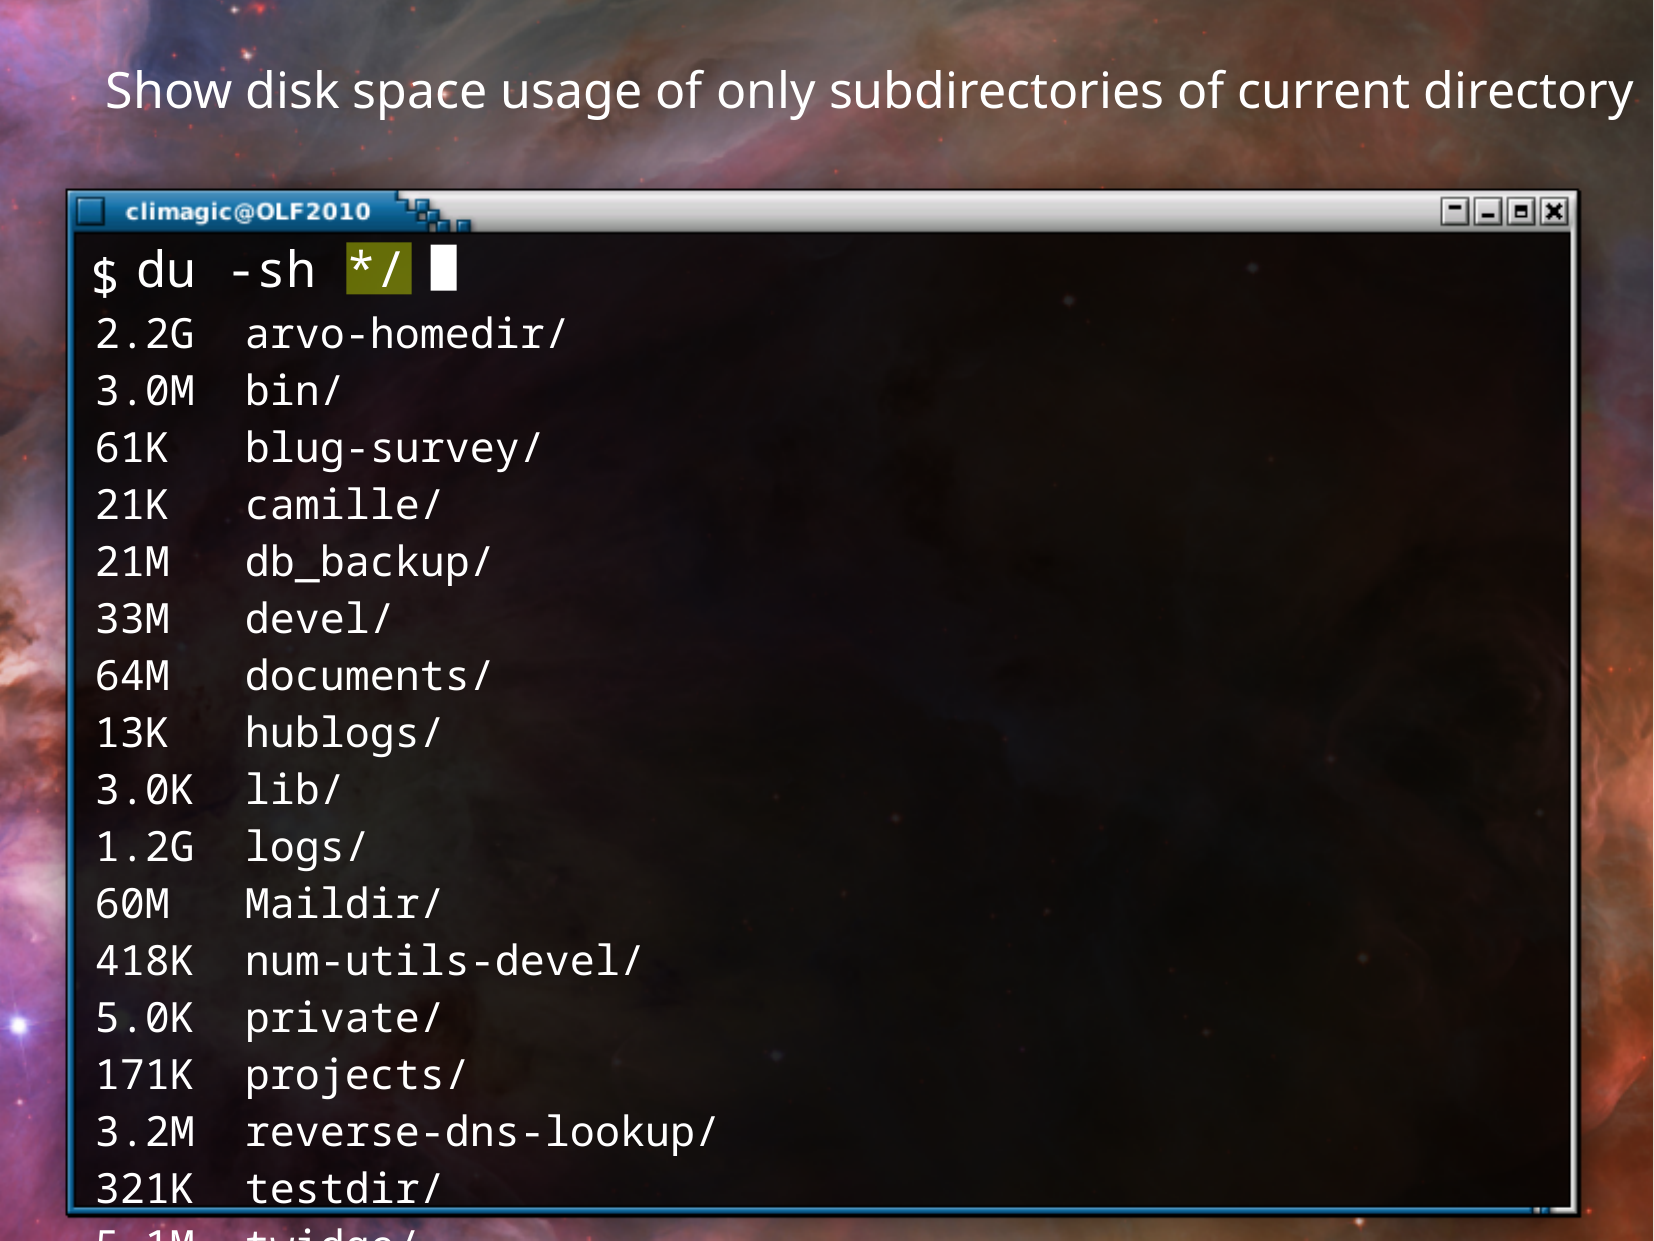

Show disk space usage of only subdirectories of current directory
# du -sh */
$
2.2G	arvo-homedir/
3.0M	bin/
61K	blug-survey/
21K	camille/
21M	db_backup/
33M	devel/
64M	documents/
13K	hublogs/
3.0K	lib/
1.2G	logs/
60M	Maildir/
418K	num-utils-devel/
5.0K	private/
171K	projects/
3.2M	reverse-dns-lookup/
321K	testdir/
5.1M	twidge/
[snip]